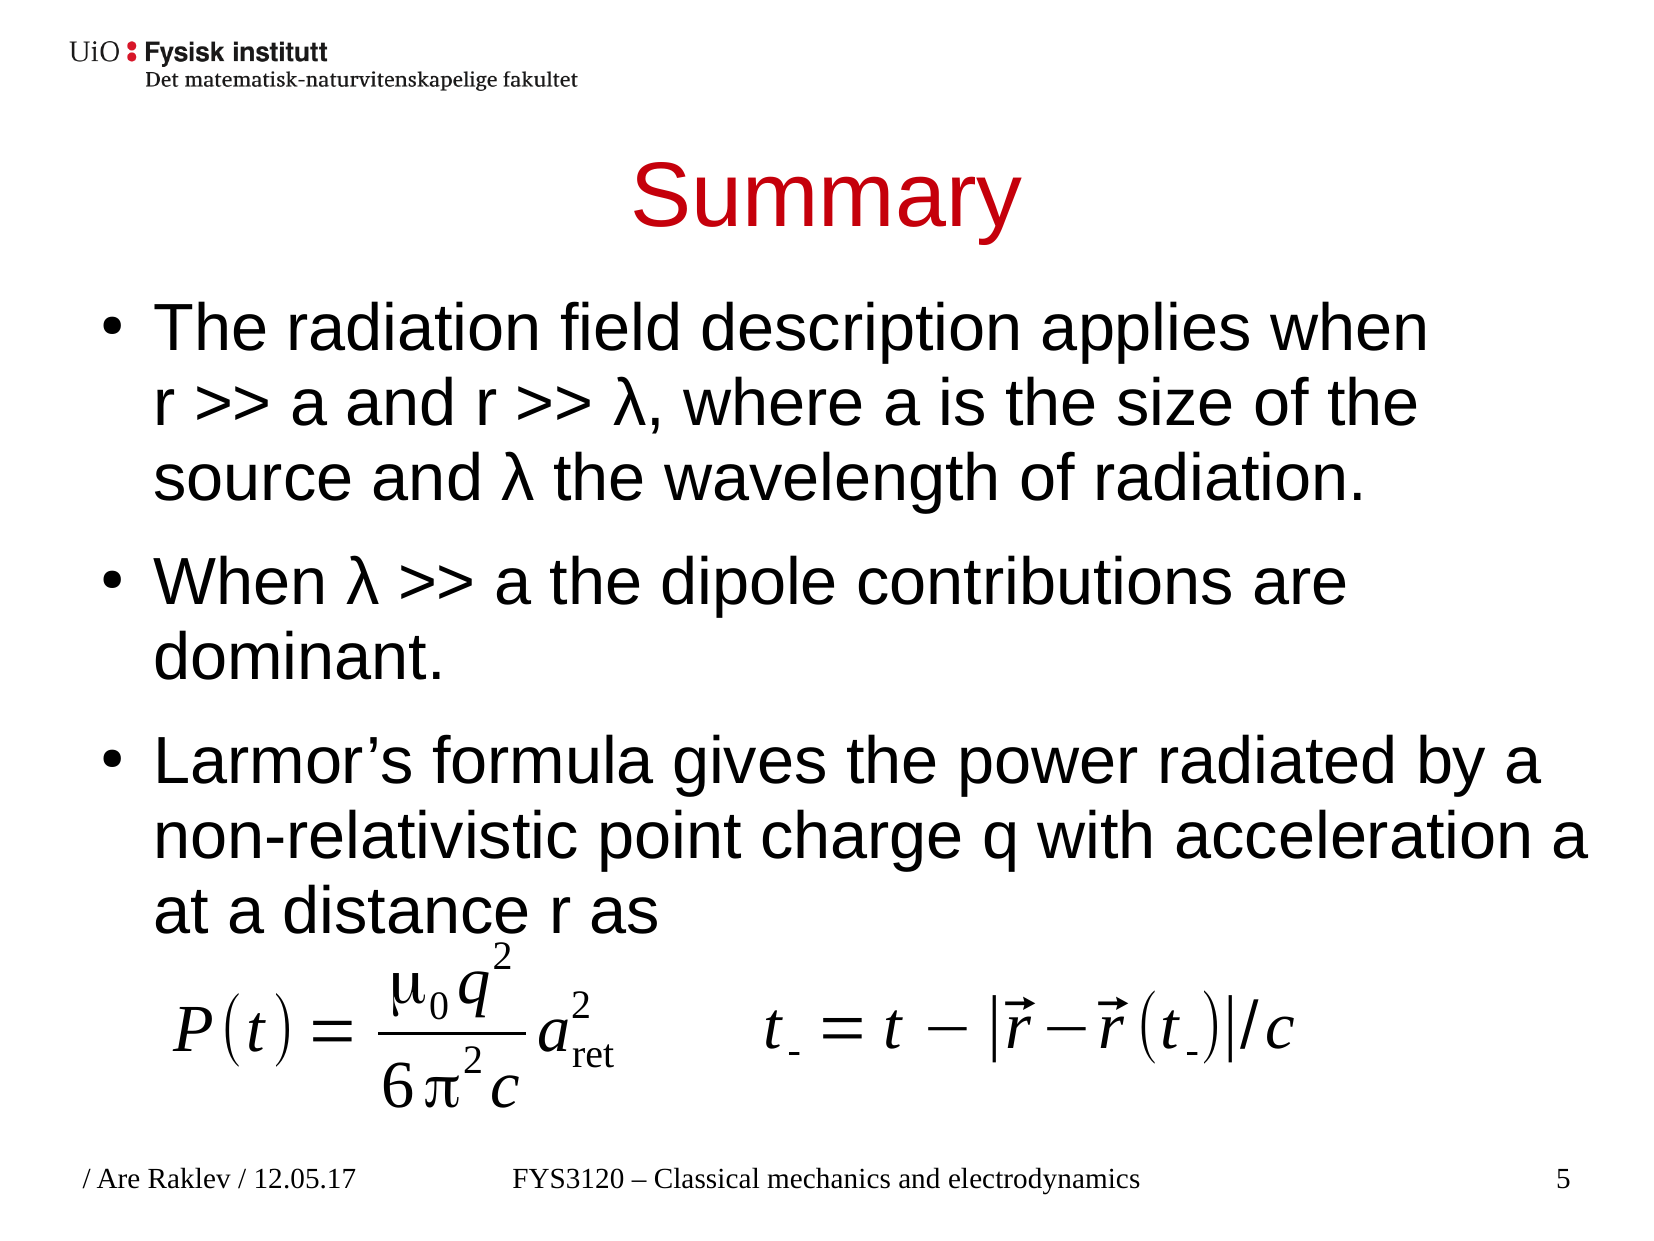

# Summary
The radiation field description applies when
r >> a and r >> λ, where a is the size of the source and λ the wavelength of radiation.
When λ >> a the dipole contributions are dominant.
Larmor’s formula gives the power radiated by a non-relativistic point charge q with acceleration a at a distance r as
/ Are Raklev / 12.05.17
FYS3120 – Classical mechanics and electrodynamics
5